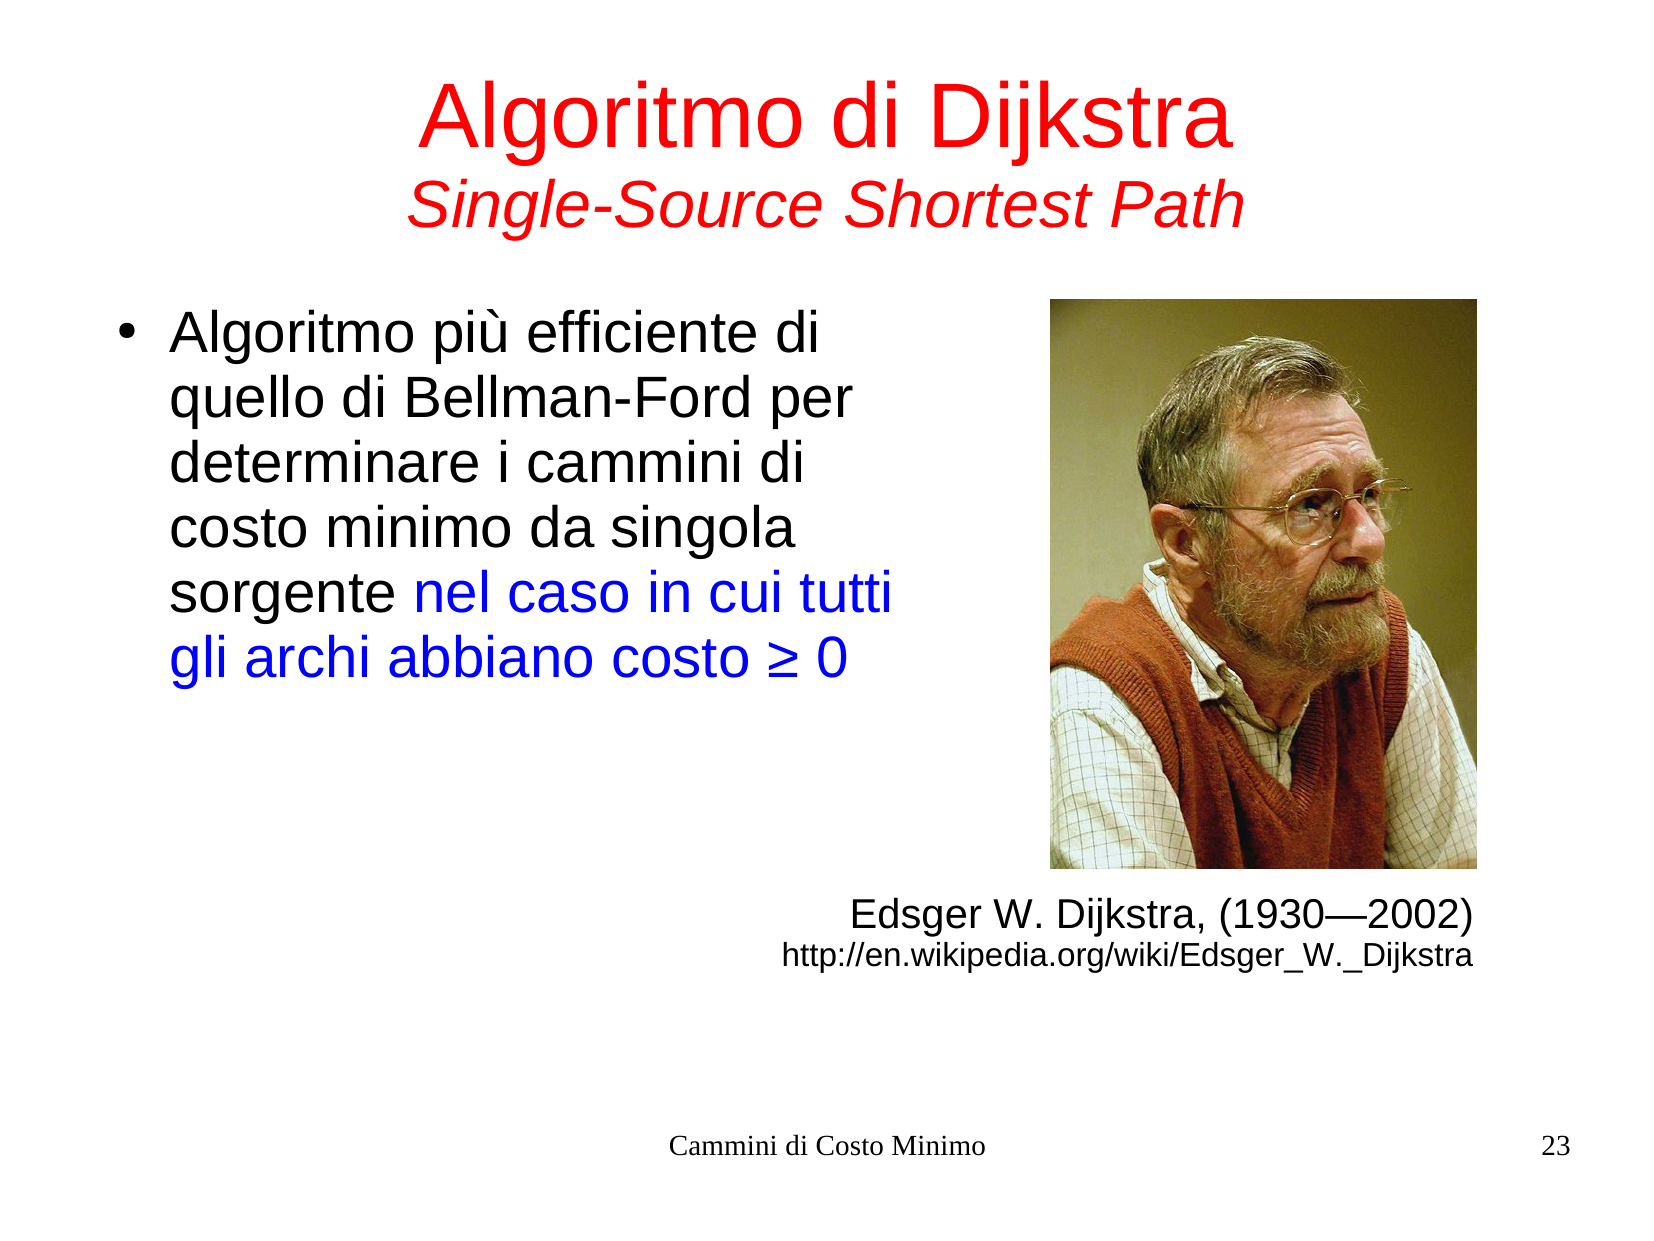

# Algoritmo di Dijkstra Single-Source Shortest Path
Algoritmo più efficiente di quello di Bellman-Ford per determinare i cammini di costo minimo da singola sorgente nel caso in cui tutti gli archi abbiano costo ≥ 0
Edsger W. Dijkstra, (1930—2002)
http://en.wikipedia.org/wiki/Edsger_W._Dijkstra
Cammini di Costo Minimo
23